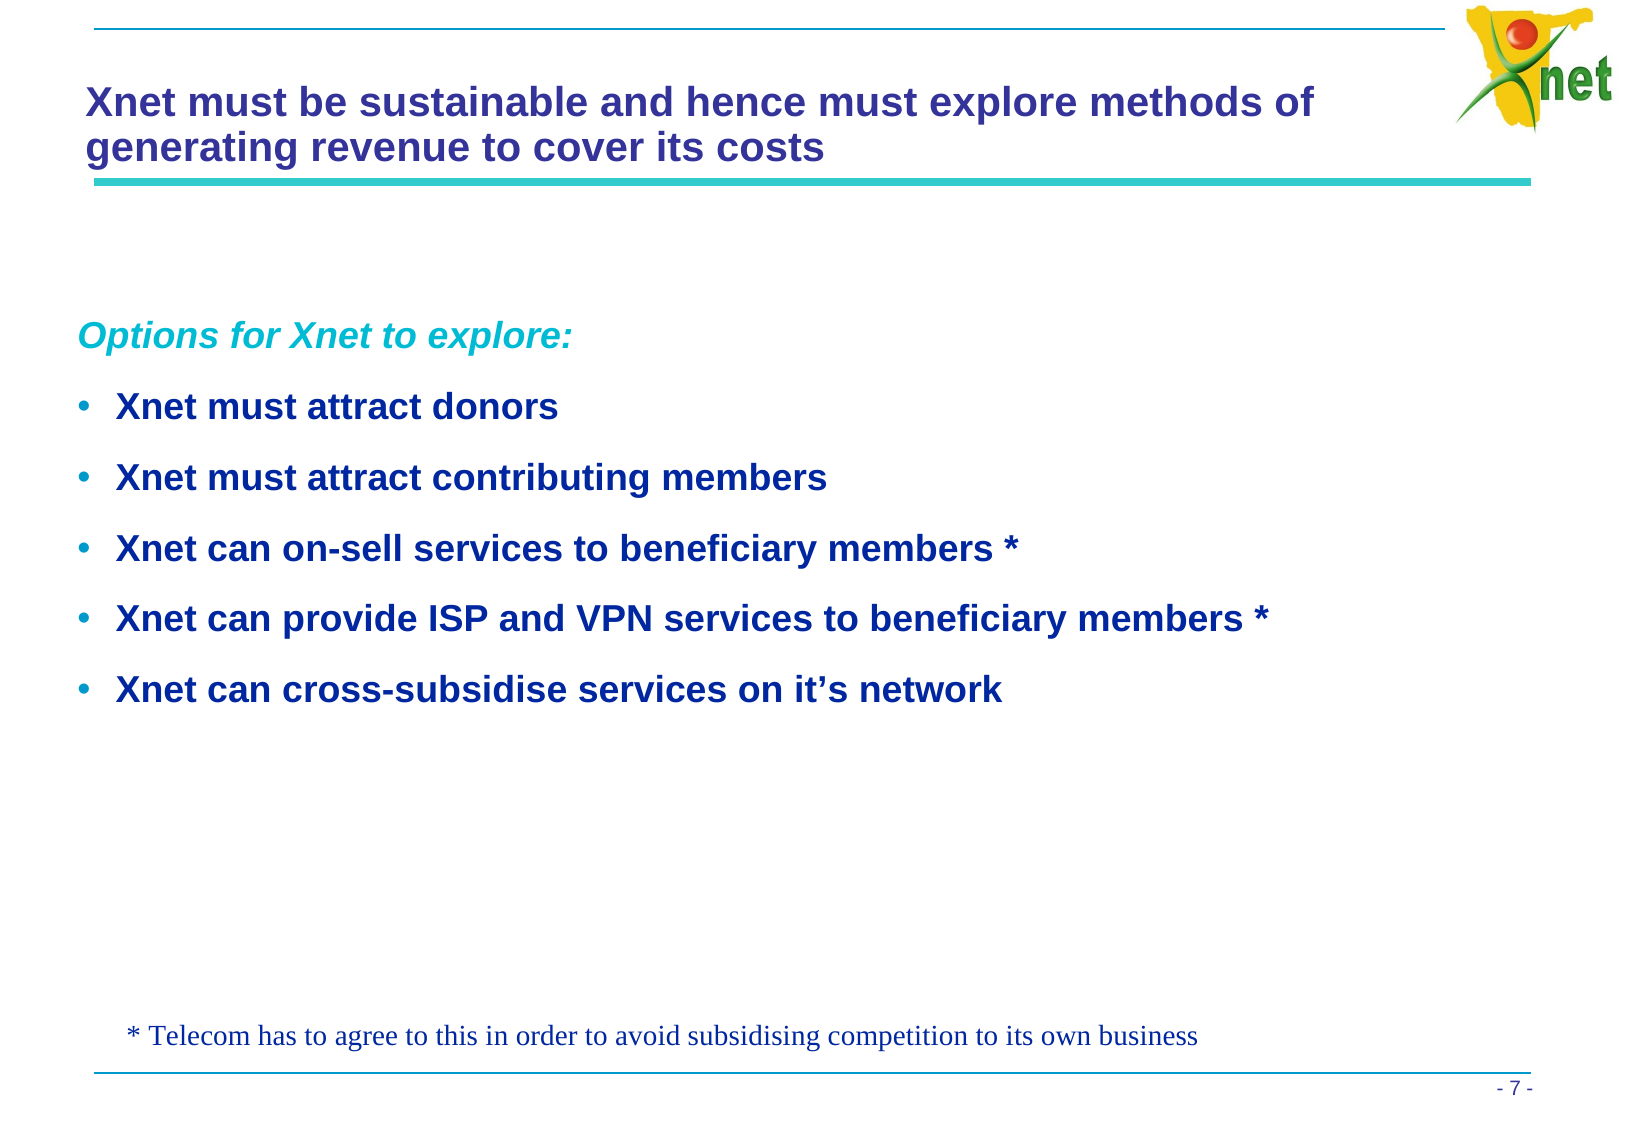

# Xnet must be sustainable and hence must explore methods of generating revenue to cover its costs
Options for Xnet to explore:
Xnet must attract donors
Xnet must attract contributing members
Xnet can on-sell services to beneficiary members *
Xnet can provide ISP and VPN services to beneficiary members *
Xnet can cross-subsidise services on it’s network
* Telecom has to agree to this in order to avoid subsidising competition to its own business